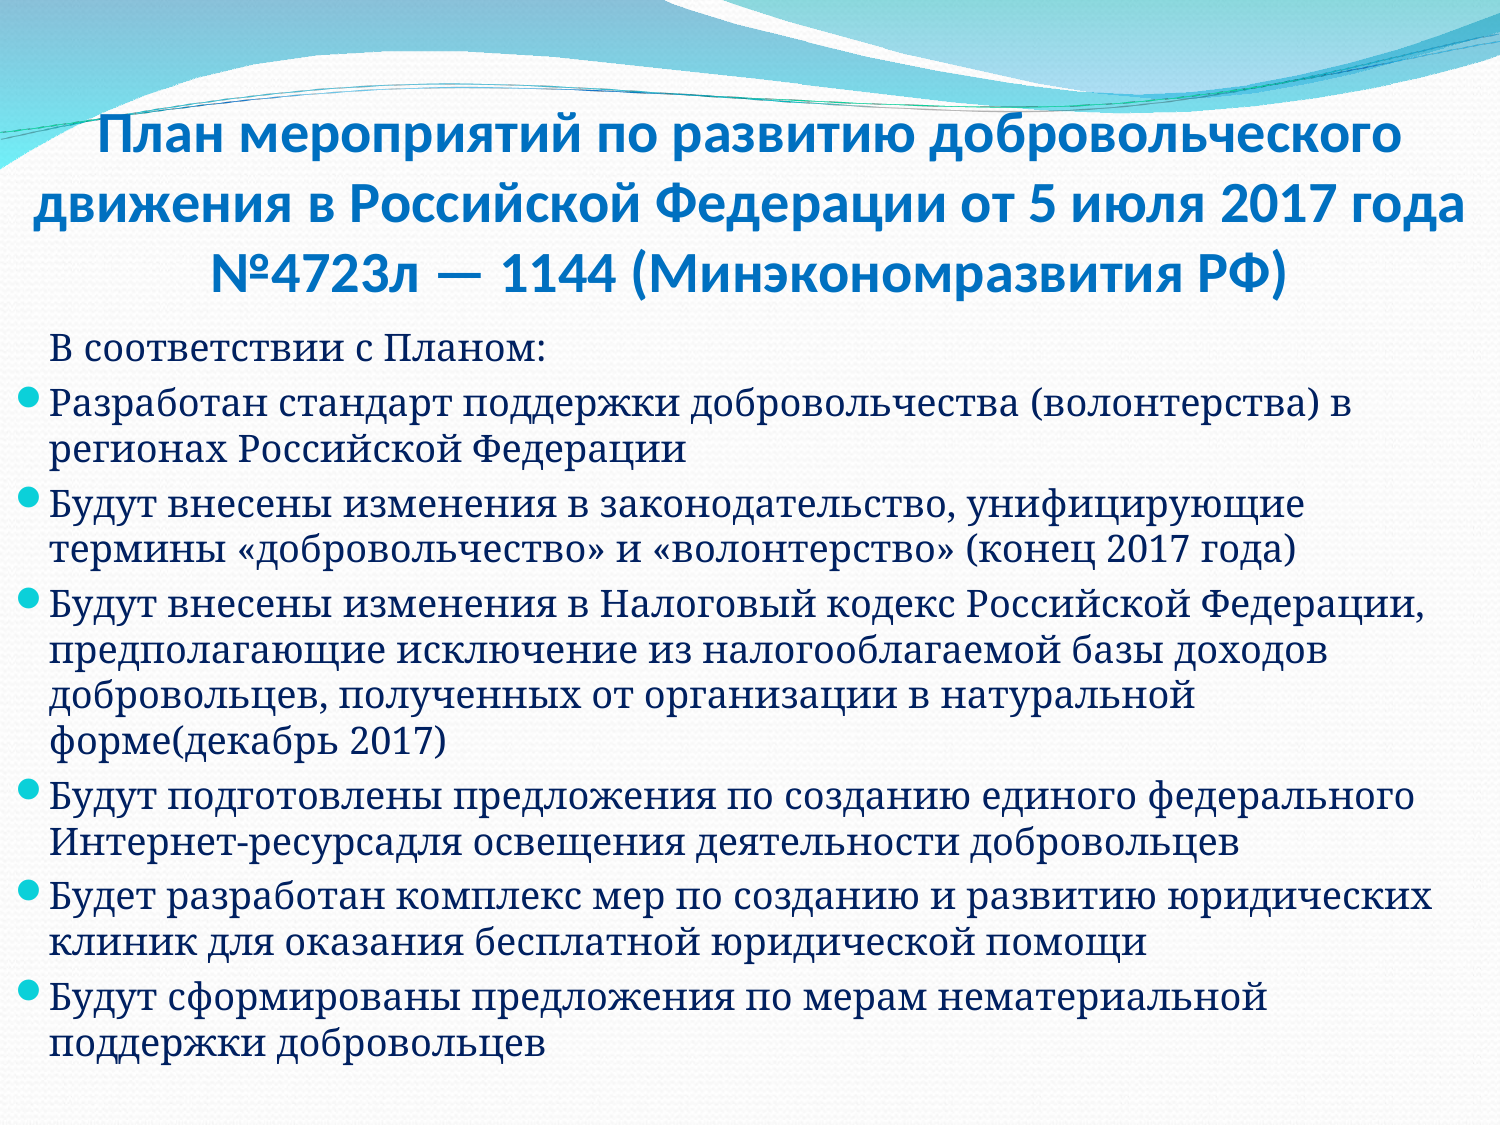

# План мероприятий по развитию добровольческого движения в Российской Федерации от 5 июля 2017 года №4723л — 1144 (Минэкономразвития РФ)
В соответствии с Планом:
Разработан стандарт поддержки добровольчества (волонтерства) в регионах Российской Федерации
Будут внесены изменения в законодательство, унифицирующие термины «добровольчество» и «волонтерство» (конец 2017 года)
Будут внесены изменения в Налоговый кодекс Российской Федерации, предполагающие исключение из налогооблагаемой базы доходов добровольцев, полученных от организации в натуральной форме(декабрь 2017)
Будут подготовлены предложения по созданию единого федерального Интернет-ресурсадля освещения деятельности добровольцев
Будет разработан комплекс мер по созданию и развитию юридических клиник для оказания бесплатной юридической помощи
Будут сформированы предложения по мерам нематериальной поддержки добровольцев